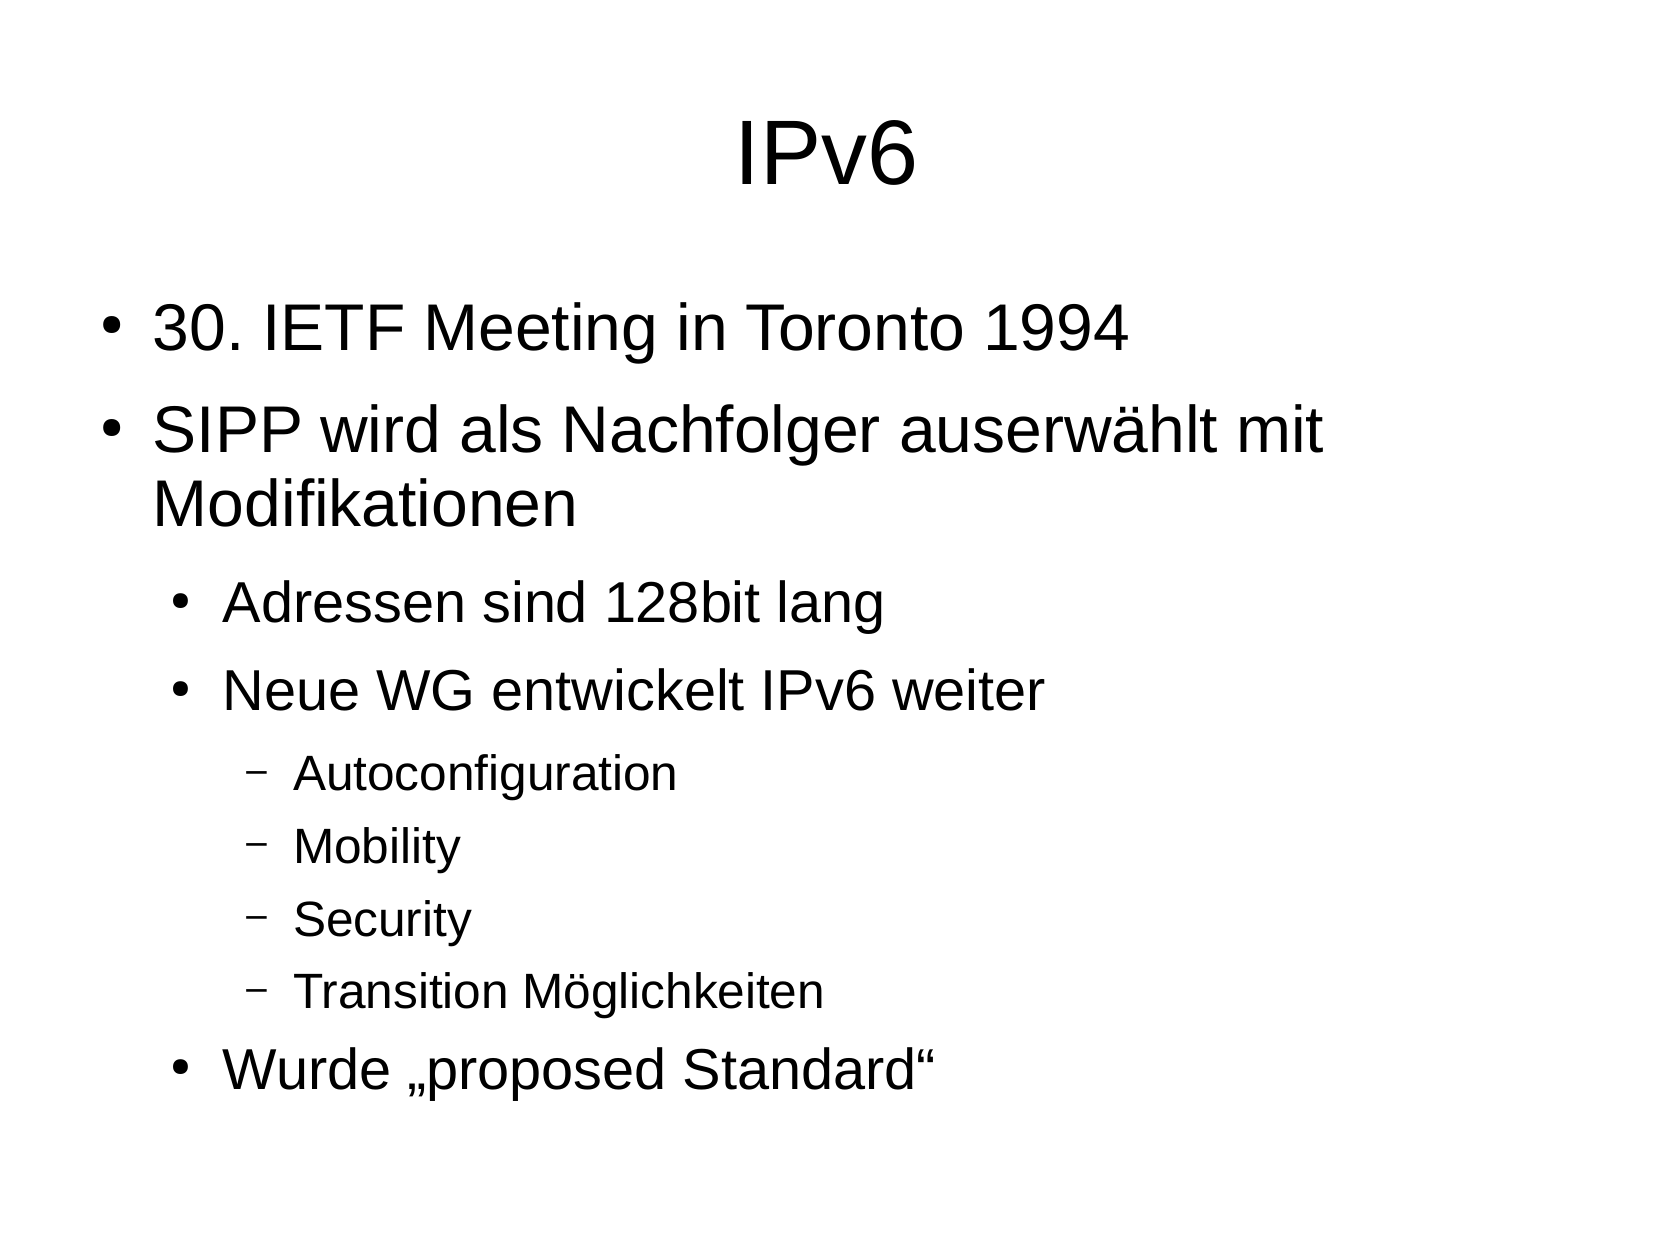

# IPv6
30. IETF Meeting in Toronto 1994
SIPP wird als Nachfolger auserwählt mit Modifikationen
Adressen sind 128bit lang
Neue WG entwickelt IPv6 weiter
Autoconfiguration
Mobility
Security
Transition Möglichkeiten
Wurde „proposed Standard“